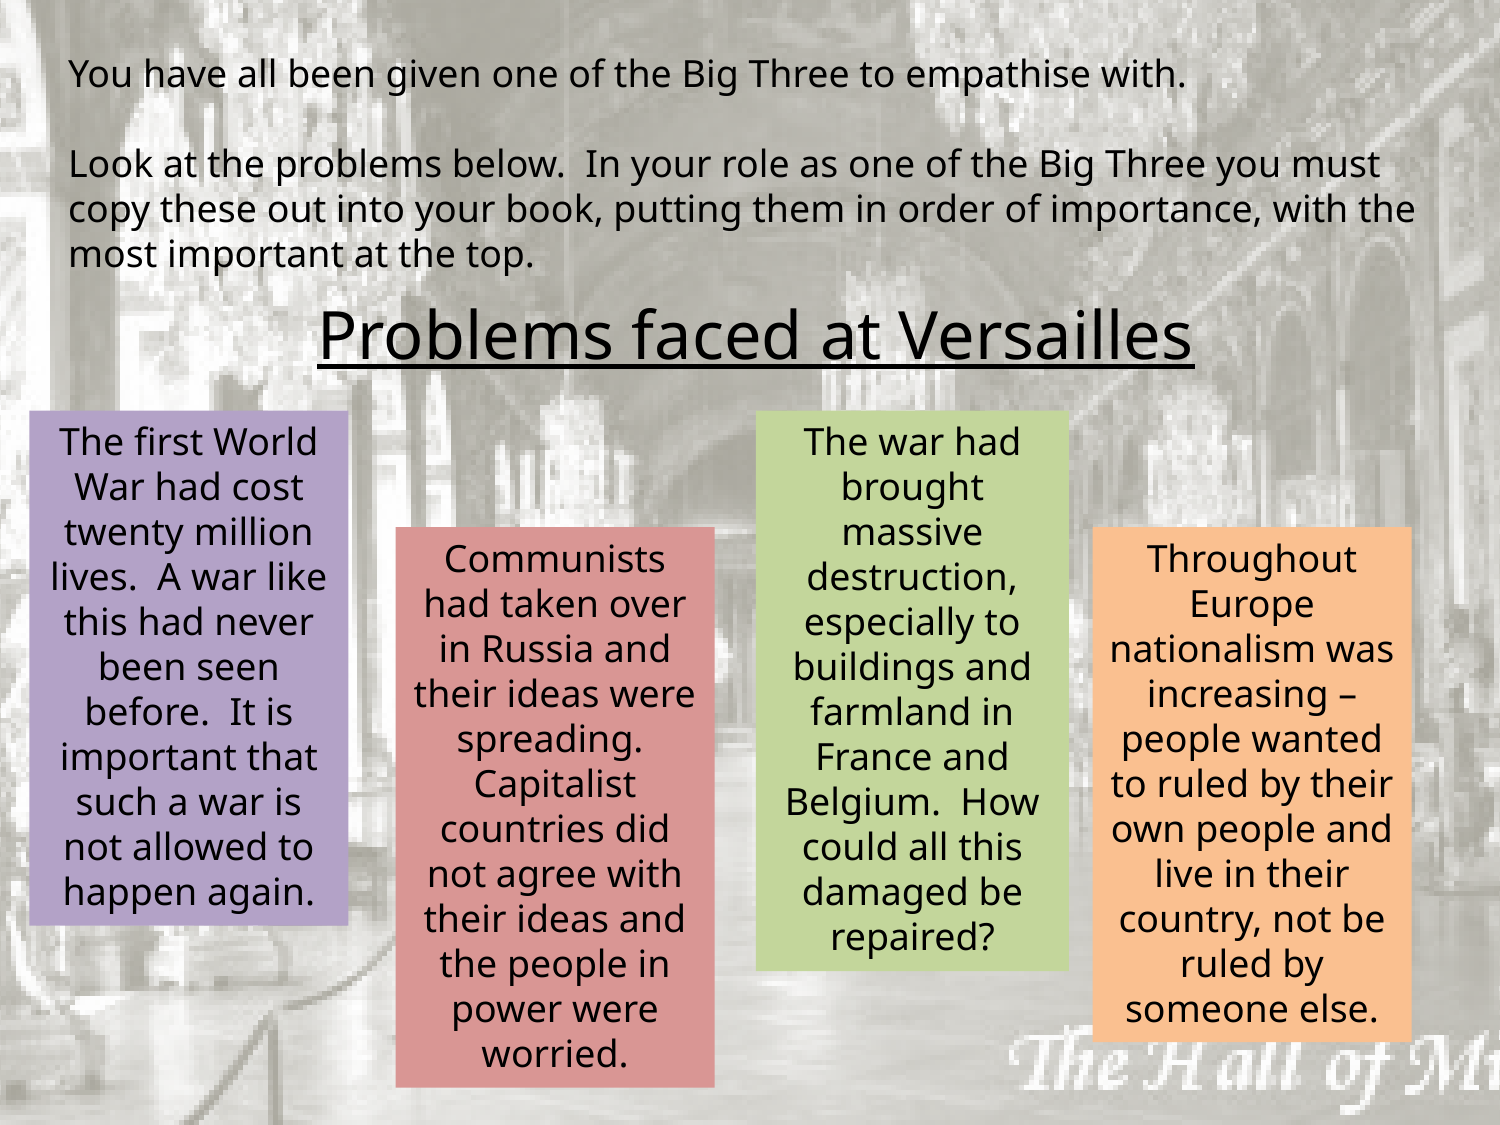

You have all been given one of the Big Three to empathise with.
Look at the problems below. In your role as one of the Big Three you must copy these out into your book, putting them in order of importance, with the most important at the top.
Problems faced at Versailles
The first World War had cost twenty million lives. A war like this had never been seen before. It is important that such a war is not allowed to happen again.
The war had brought massive destruction, especially to buildings and farmland in France and Belgium. How could all this damaged be repaired?
Communists had taken over in Russia and their ideas were spreading. Capitalist countries did not agree with their ideas and the people in power were worried.
Throughout Europe nationalism was increasing – people wanted to ruled by their own people and live in their country, not be ruled by someone else.